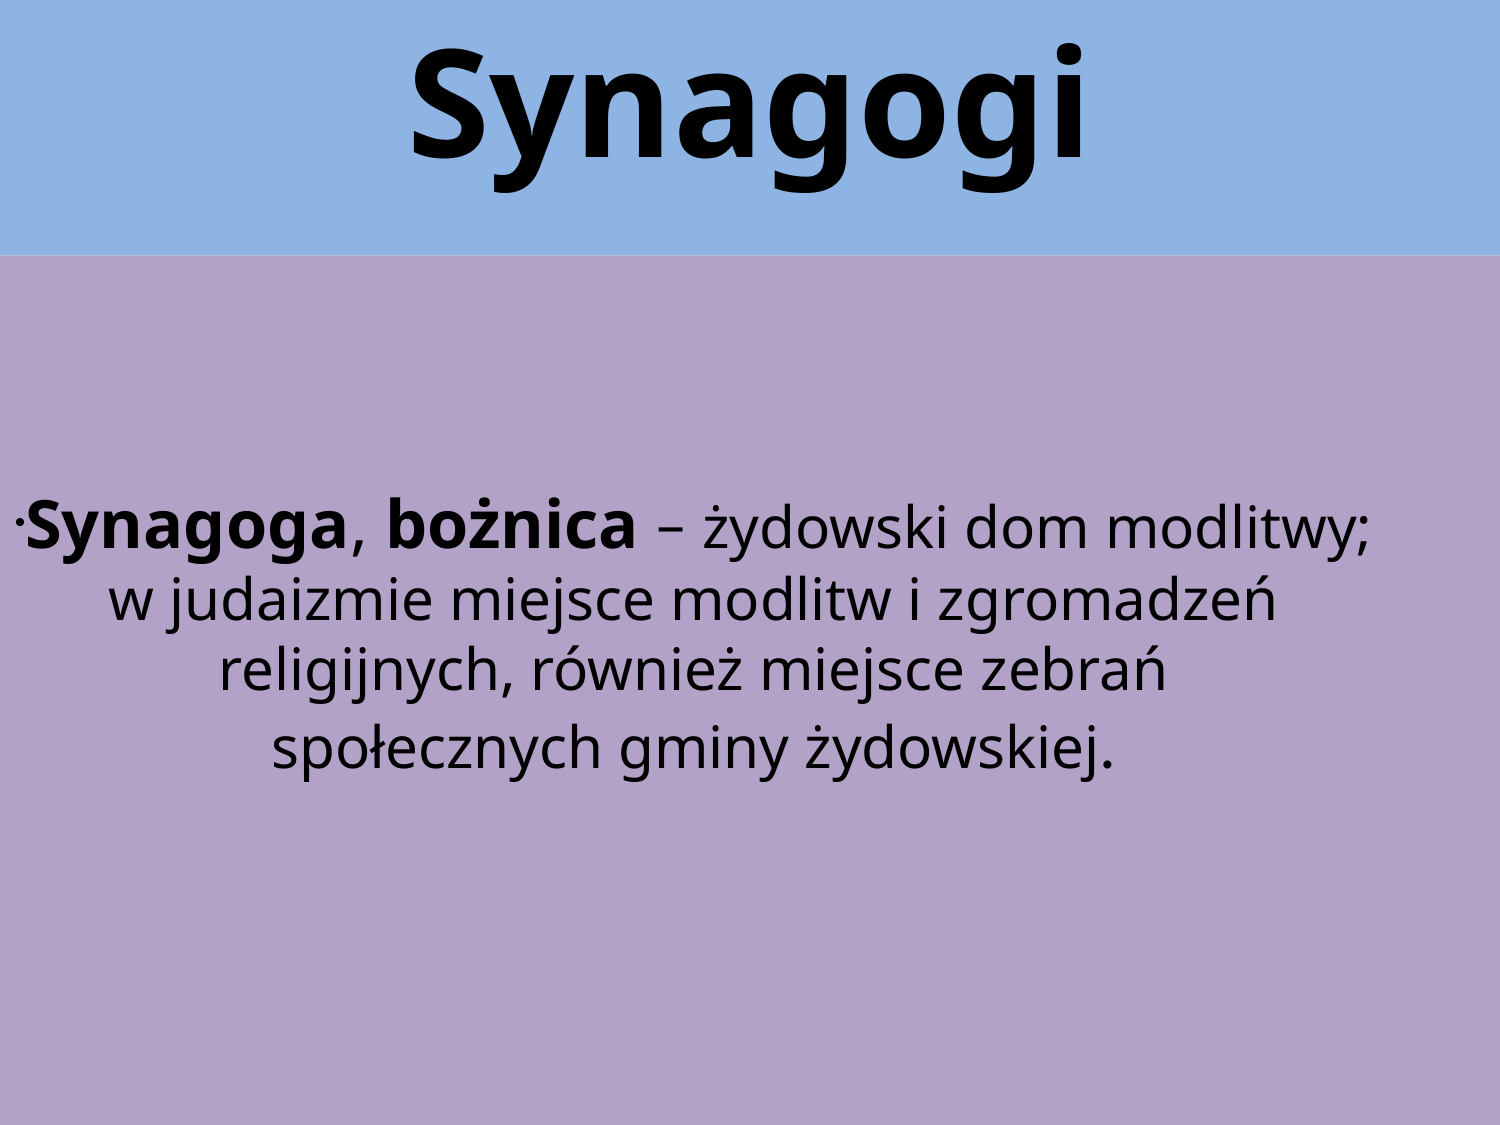

# Synagogi
Synagoga, bożnica – żydowski dom modlitwy; w judaizmie miejsce modlitw i zgromadzeń religijnych, również miejsce zebrań społecznych gminy żydowskiej.